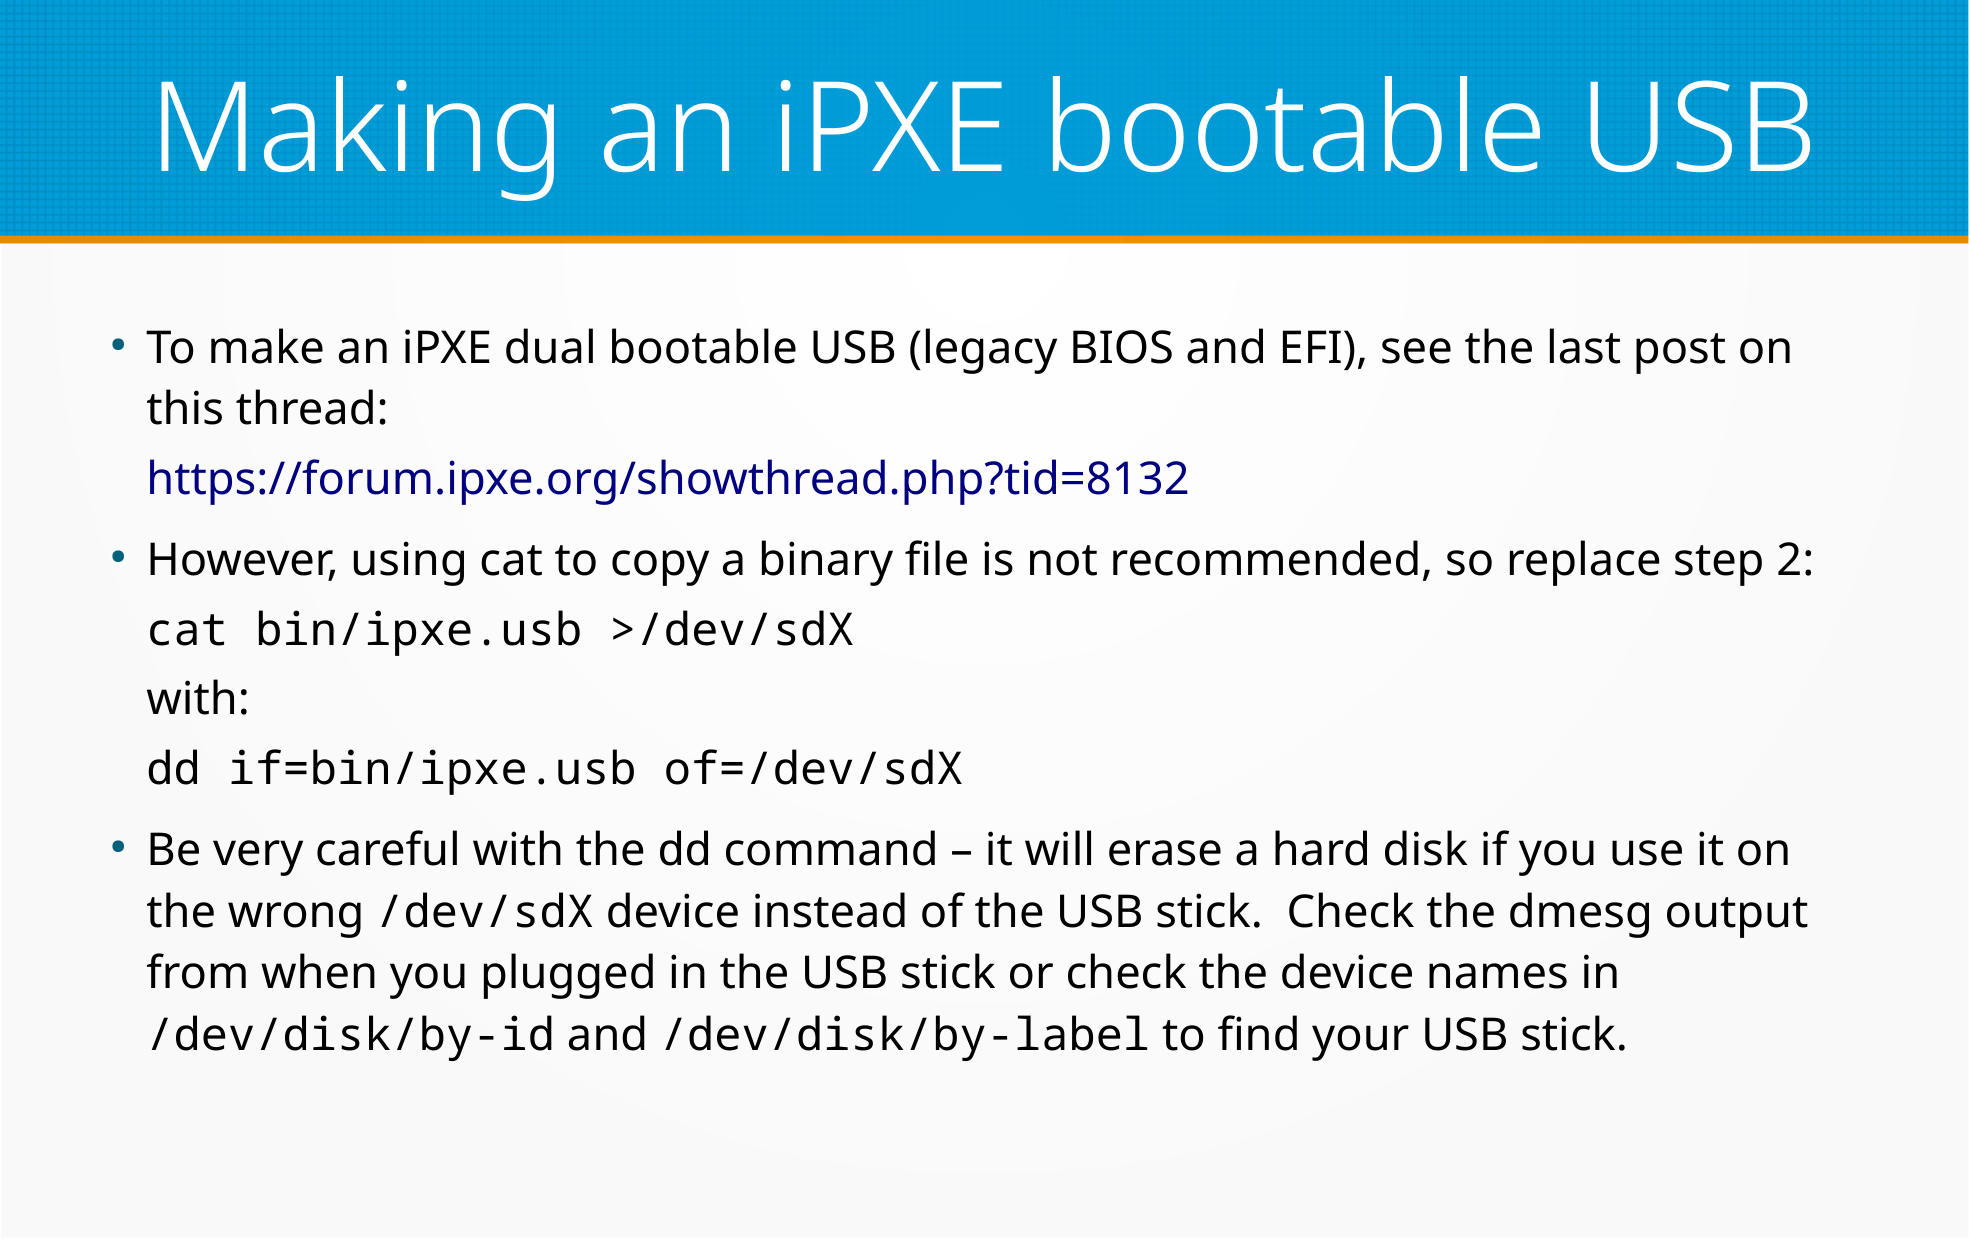

# Making an iPXE bootable USB
To make an iPXE dual bootable USB (legacy BIOS and EFI), see the last post on this thread:
https://forum.ipxe.org/showthread.php?tid=8132
However, using cat to copy a binary file is not recommended, so replace step 2:
cat bin/ipxe.usb >/dev/sdX
with:
dd if=bin/ipxe.usb of=/dev/sdX
Be very careful with the dd command – it will erase a hard disk if you use it on the wrong /dev/sdX device instead of the USB stick. Check the dmesg output from when you plugged in the USB stick or check the device names in /dev/disk/by-id and /dev/disk/by-label to find your USB stick.